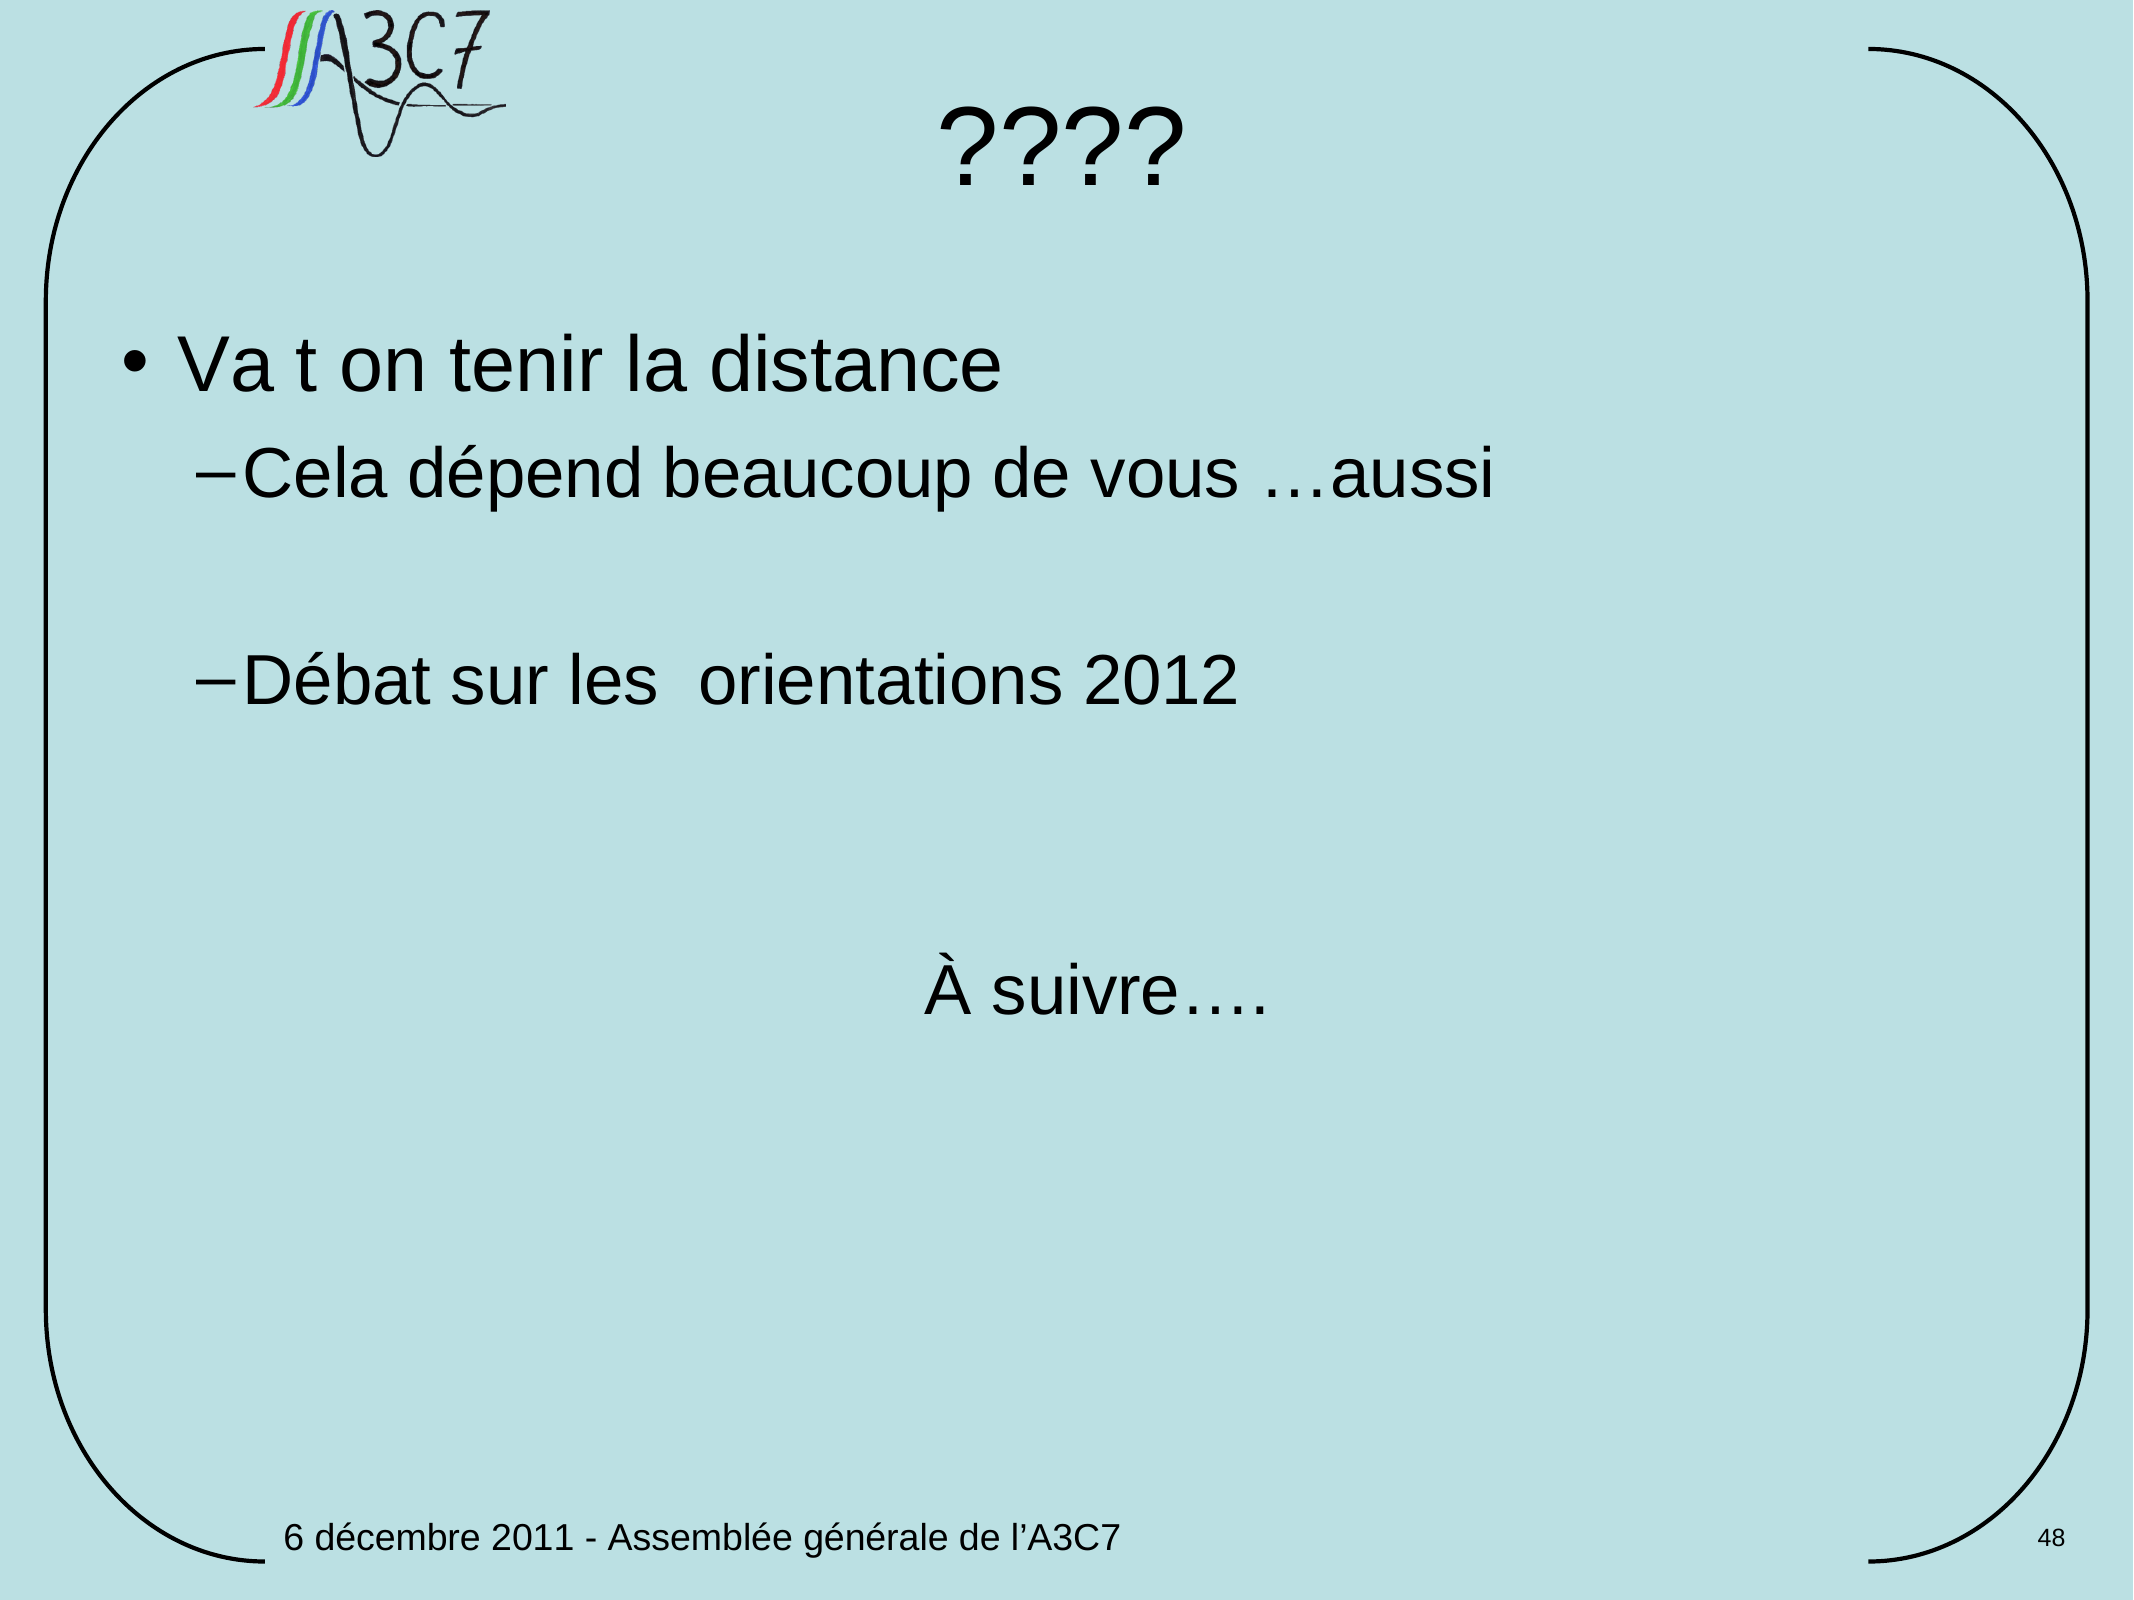

# ????
Va t on tenir la distance
Cela dépend beaucoup de vous …aussi
Débat sur les orientations 2012
À suivre….
6 décembre 2011 - Assemblée générale de l’A3C7
48